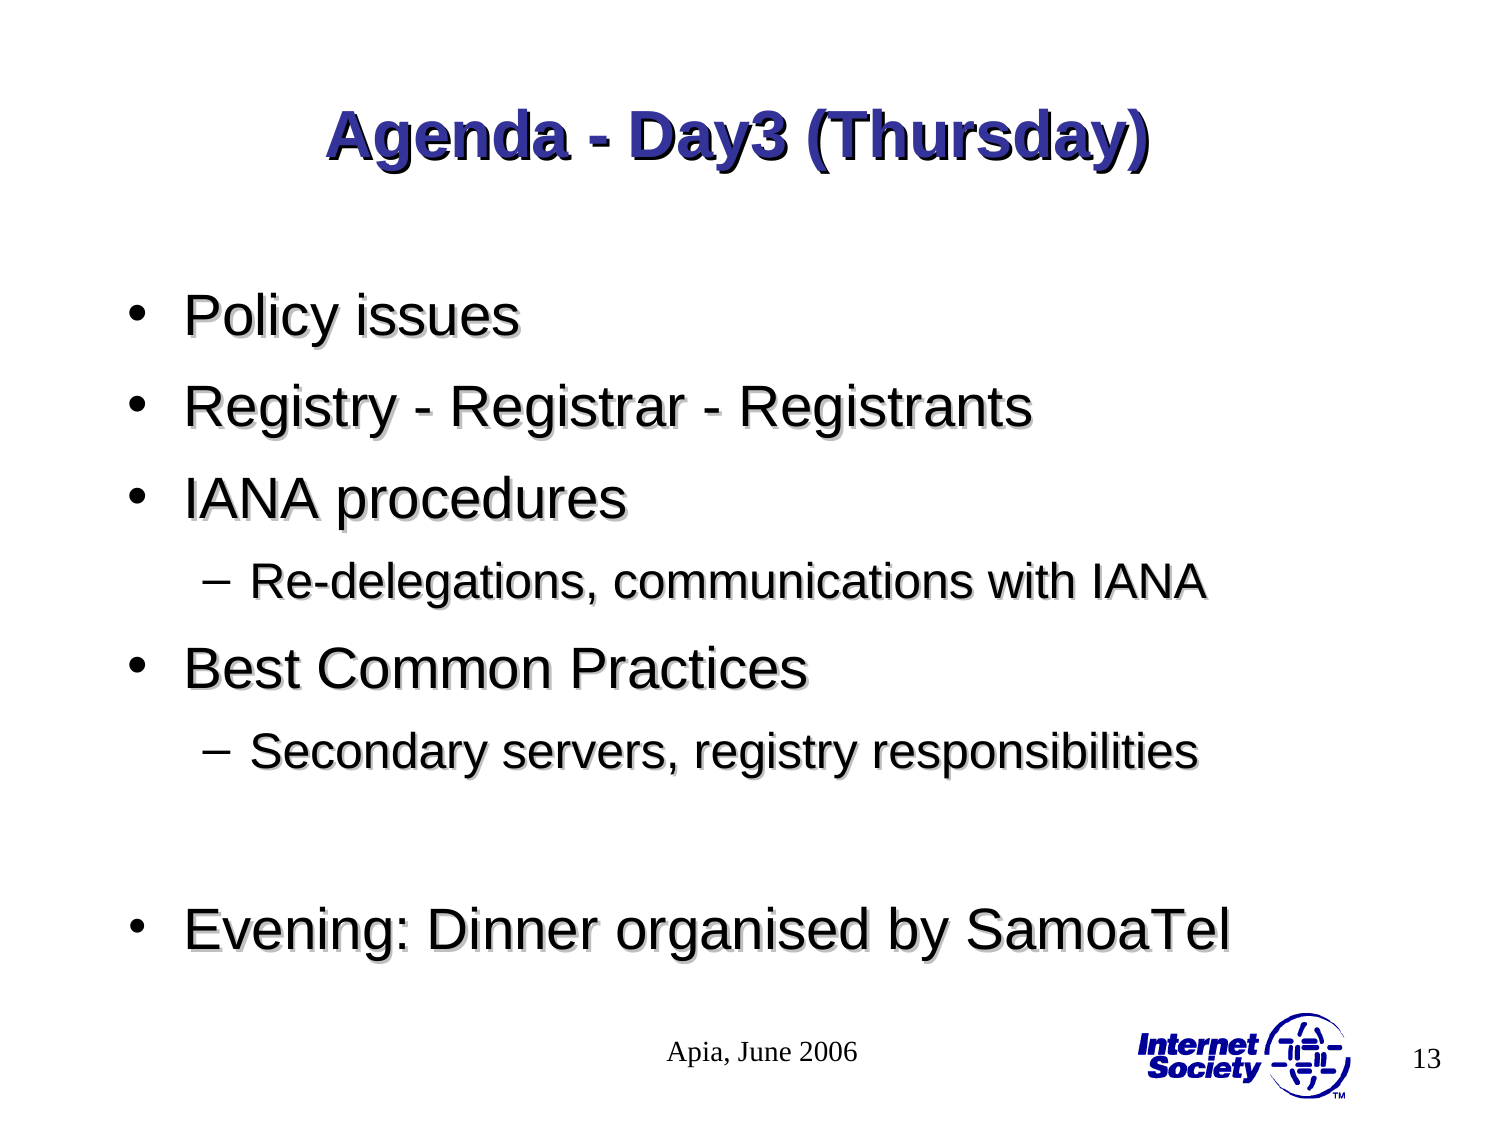

# Agenda - Day3 (Thursday)
Policy issues
Registry - Registrar - Registrants
IANA procedures
Re-delegations, communications with IANA
Best Common Practices
Secondary servers, registry responsibilities
Evening: Dinner organised by SamoaTel
Apia, June 2006